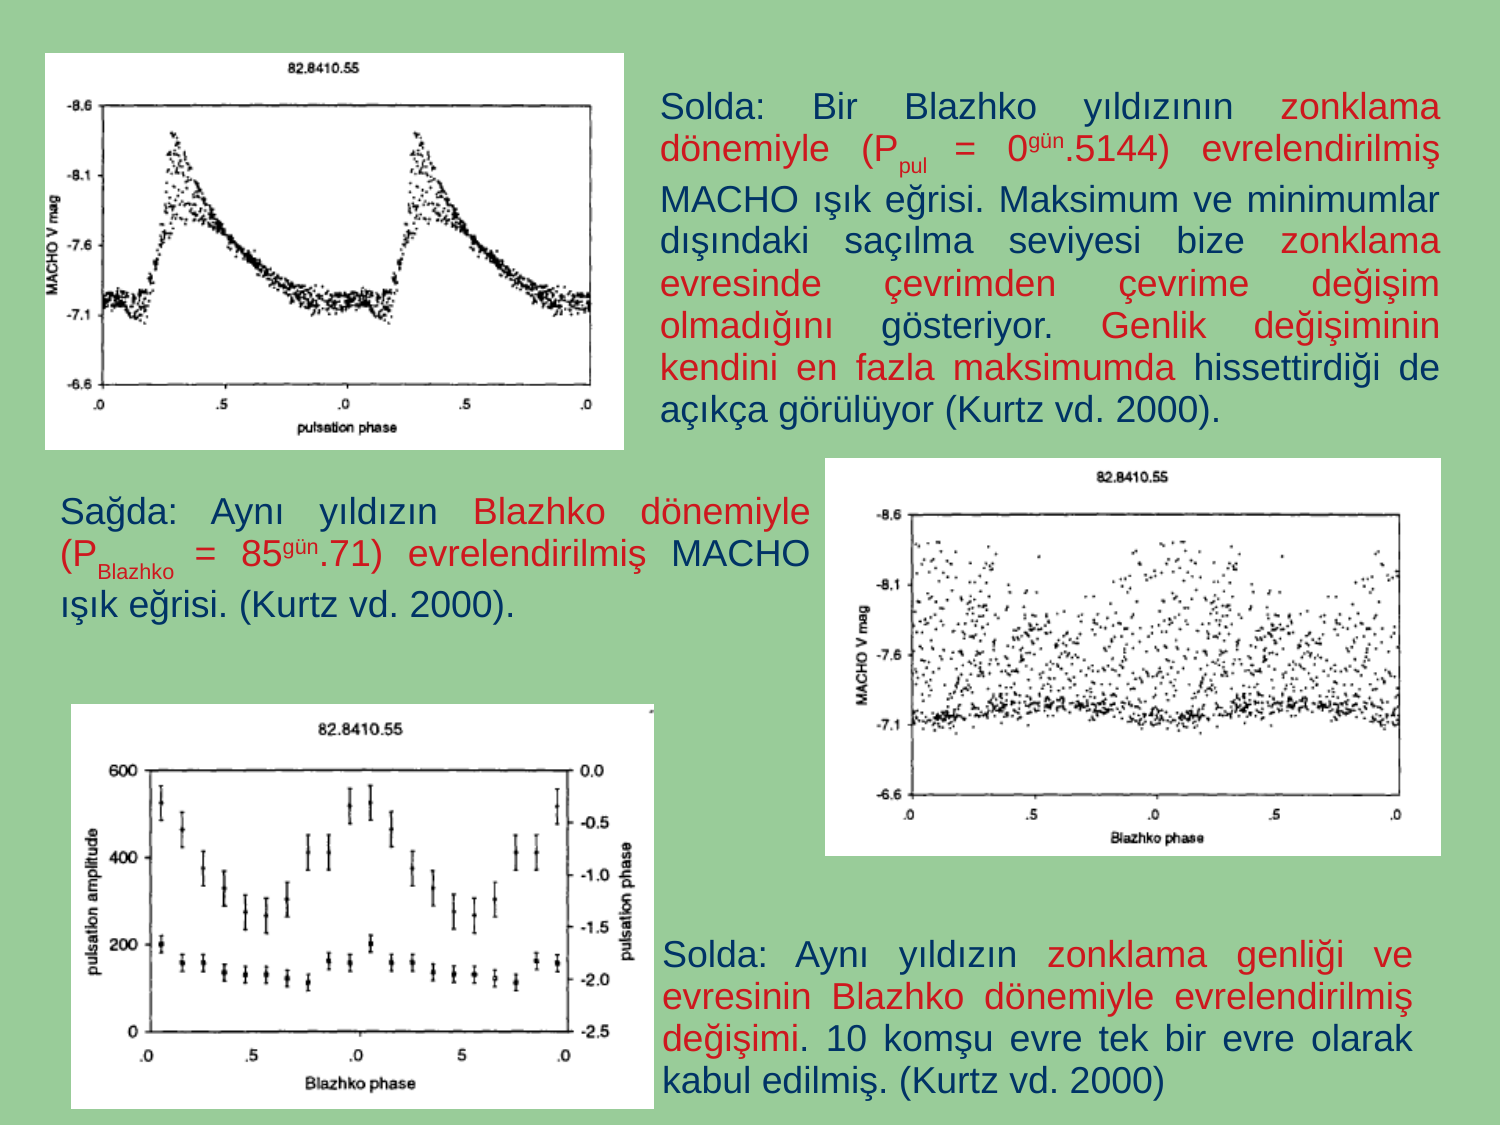

Solda: Bir Blazhko yıldızının zonklama dönemiyle (Ppul = 0gün.5144) evrelendirilmiş MACHO ışık eğrisi. Maksimum ve minimumlar dışındaki saçılma seviyesi bize zonklama evresinde çevrimden çevrime değişim olmadığını gösteriyor. Genlik değişiminin kendini en fazla maksimumda hissettirdiği de açıkça görülüyor (Kurtz vd. 2000).
Sağda: Aynı yıldızın Blazhko dönemiyle (PBlazhko = 85gün.71) evrelendirilmiş MACHO ışık eğrisi. (Kurtz vd. 2000).
Solda: Aynı yıldızın zonklama genliği ve evresinin Blazhko dönemiyle evrelendirilmiş değişimi. 10 komşu evre tek bir evre olarak kabul edilmiş. (Kurtz vd. 2000)